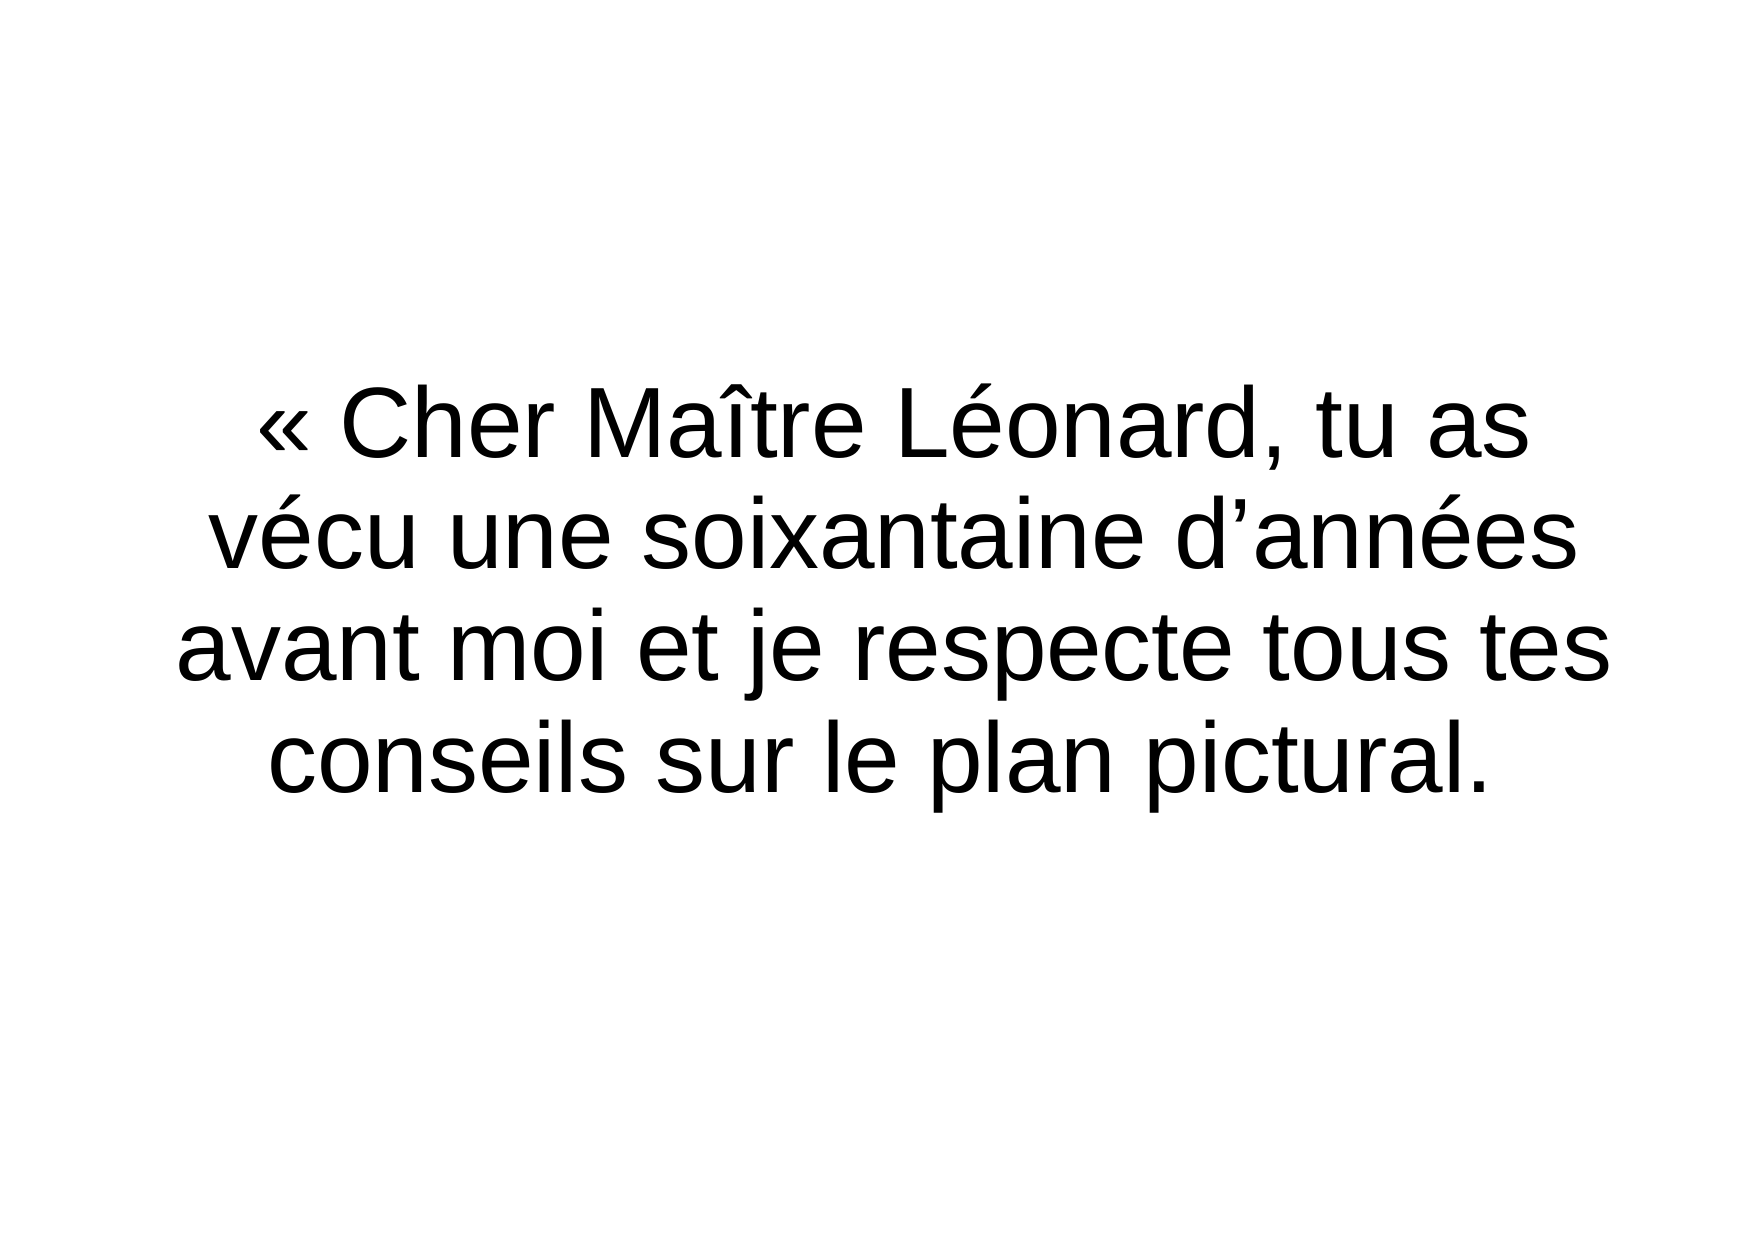

« Cher Maître Léonard, tu as vécu une soixantaine d’années avant moi et je respecte tous tes conseils sur le plan pictural.